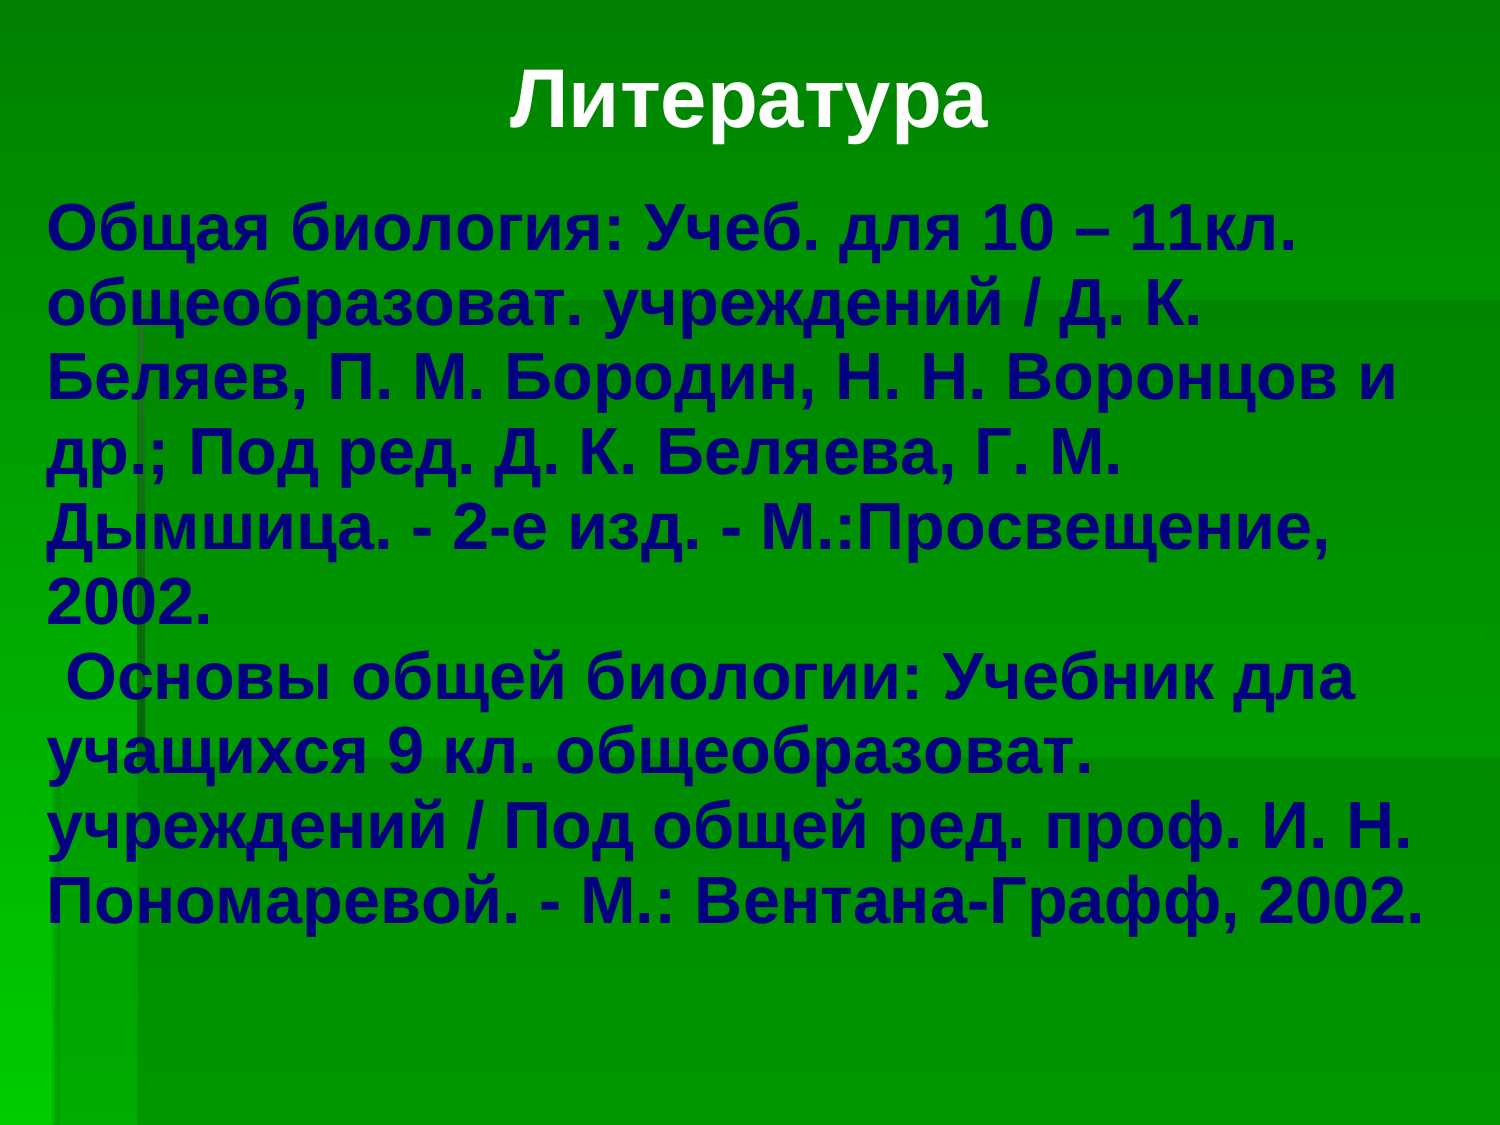

Литература
Общая биология: Учеб. для 10 – 11кл. общеобразоват. учреждений / Д. К. Беляев, П. М. Бородин, Н. Н. Воронцов и др.; Под ред. Д. К. Беляева, Г. М. Дымшица. - 2-е изд. - М.:Просвещение, 2002.
 Основы общей биологии: Учебник дла учащихся 9 кл. общеобразоват. учреждений / Под общей ред. проф. И. Н. Пономаревой. - М.: Вентана-Графф, 2002.